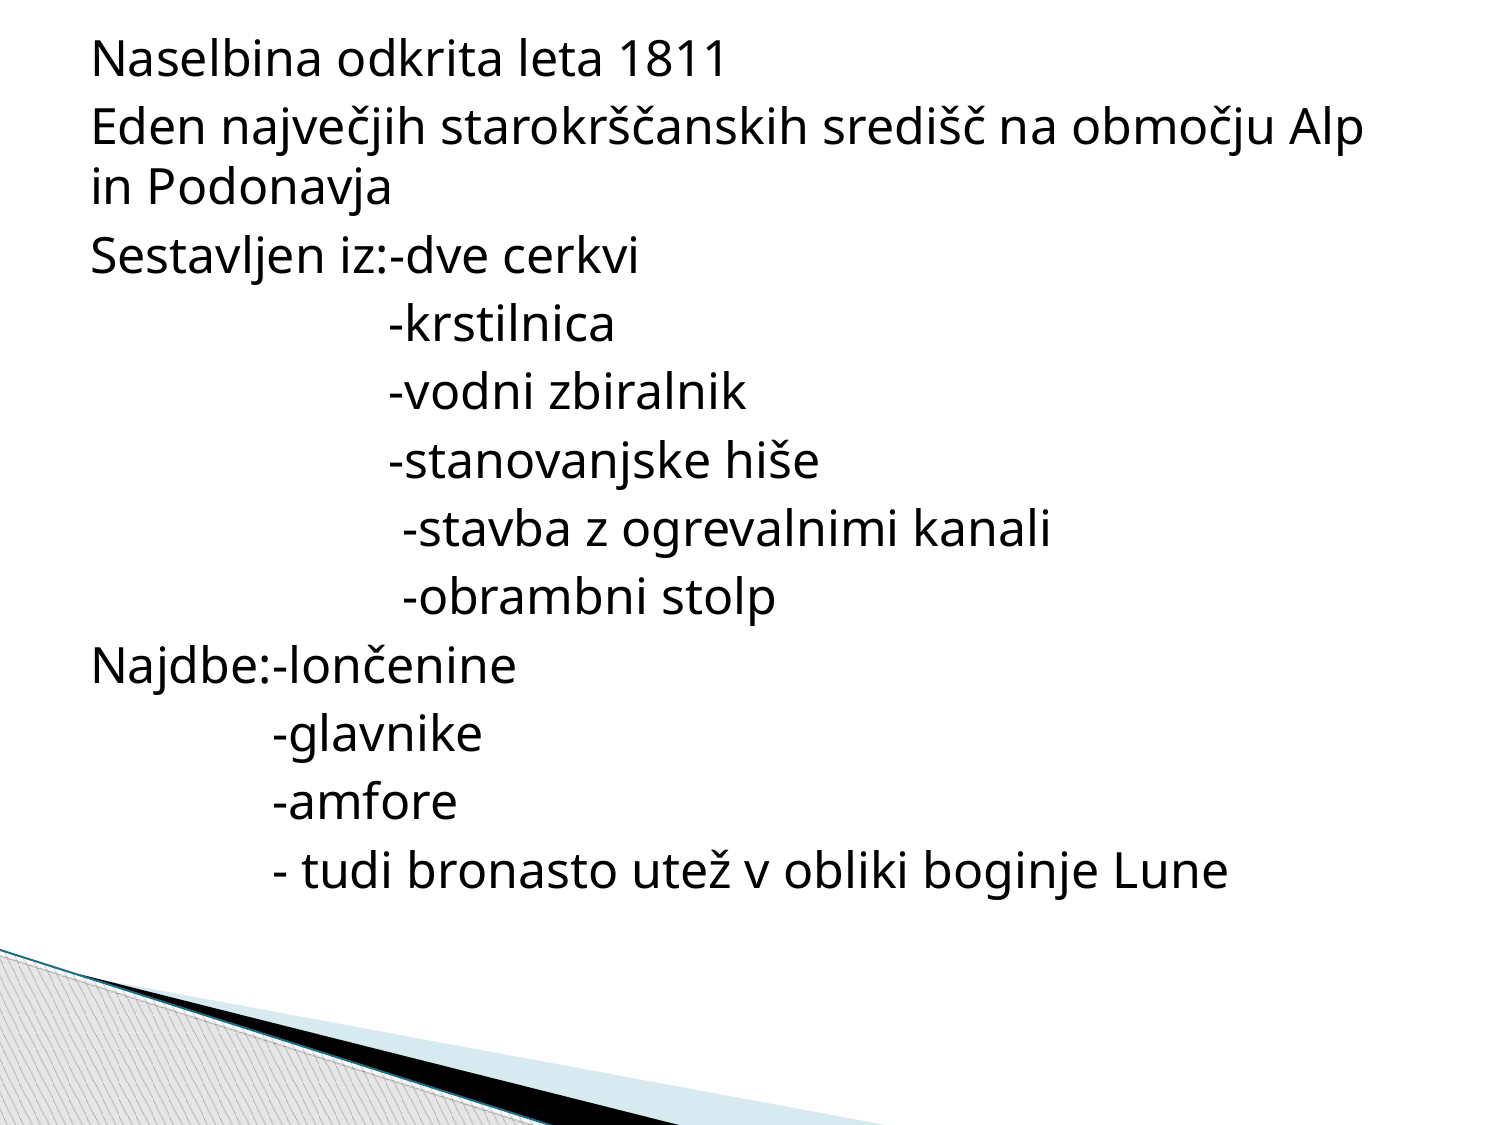

# Naselbina odkrita leta 1811
Eden največjih starokrščanskih središč na območju Alp in Podonavja
Sestavljen iz:-dve cerkvi
 -krstilnica
 -vodni zbiralnik
 -stanovanjske hiše
 -stavba z ogrevalnimi kanali
 -obrambni stolp
Najdbe:-lončenine
 -glavnike
 -amfore
 - tudi bronasto utež v obliki boginje Lune